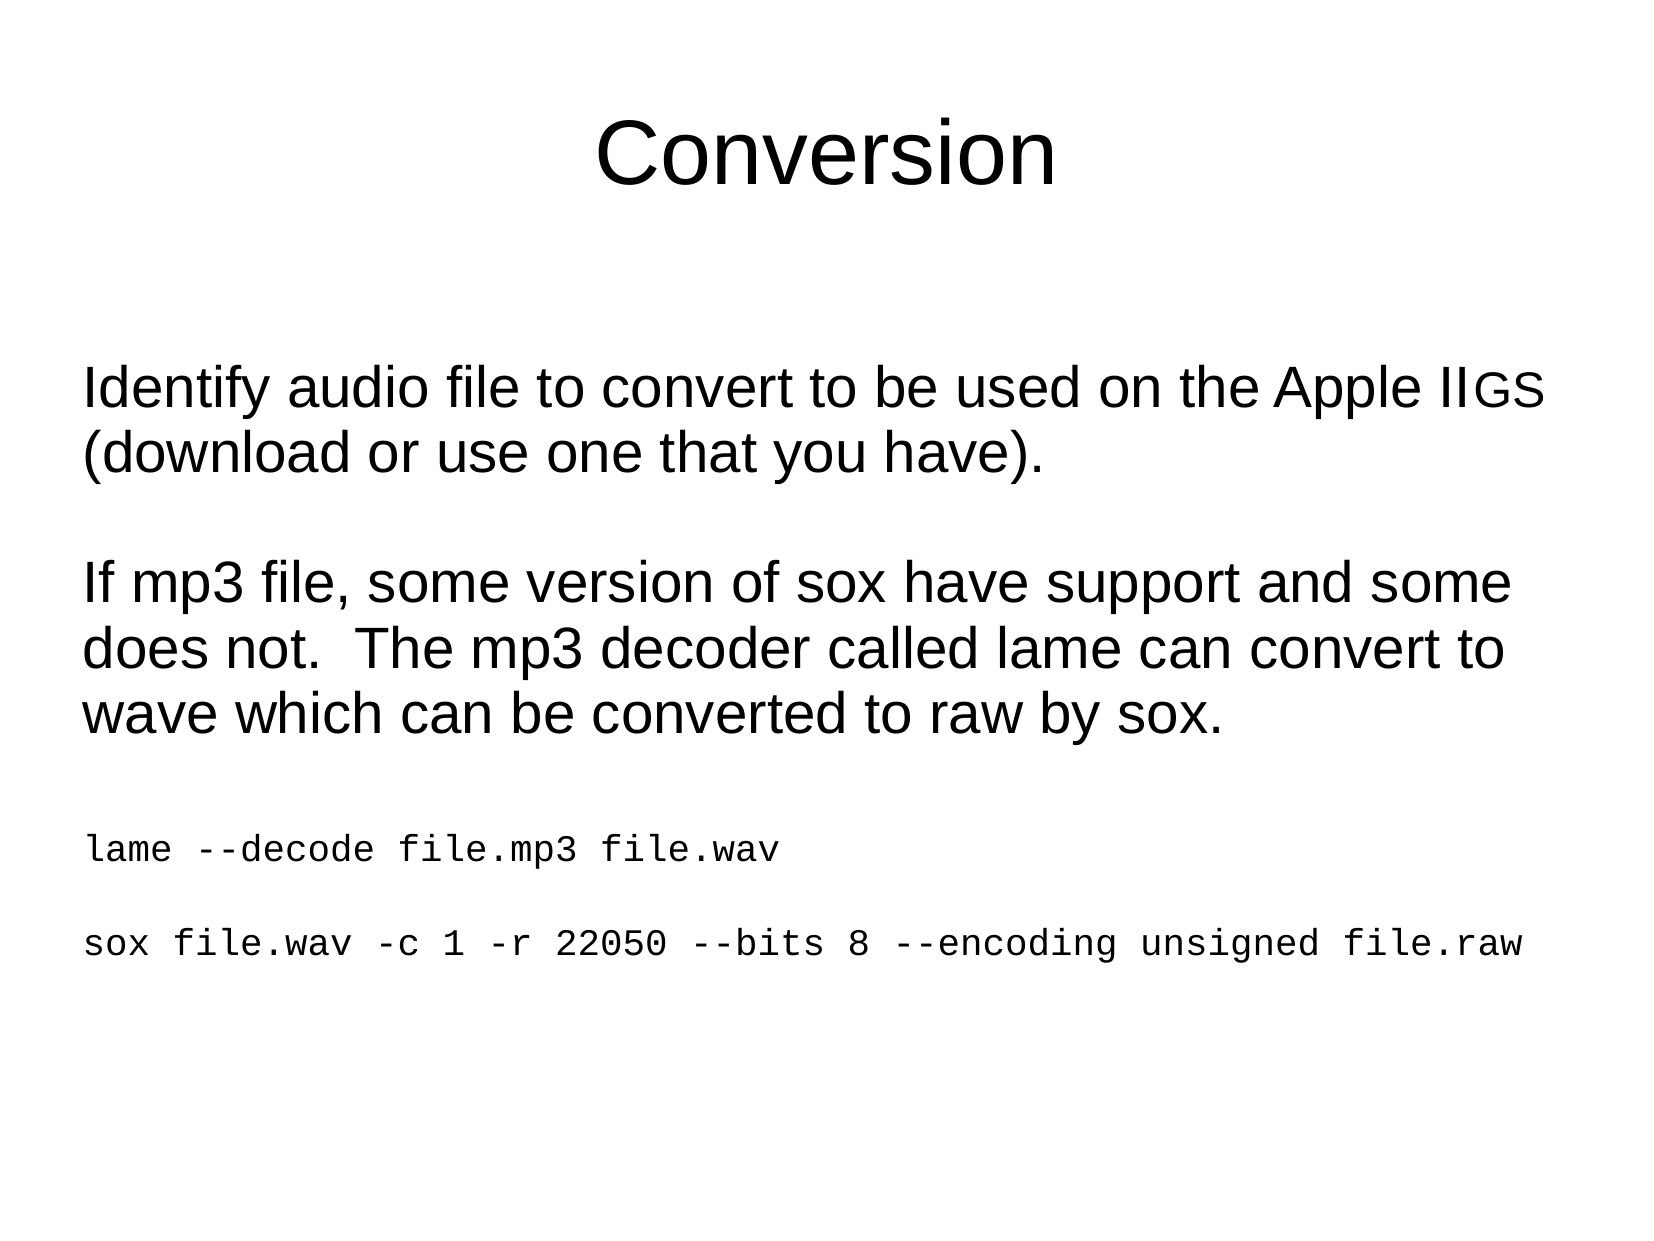

# Conversion
Identify audio file to convert to be used on the Apple IIGS (download or use one that you have).
If mp3 file, some version of sox have support and some does not. The mp3 decoder called lame can convert to wave which can be converted to raw by sox.
lame --decode file.mp3 file.wav
sox file.wav -c 1 -r 22050 --bits 8 --encoding unsigned file.raw